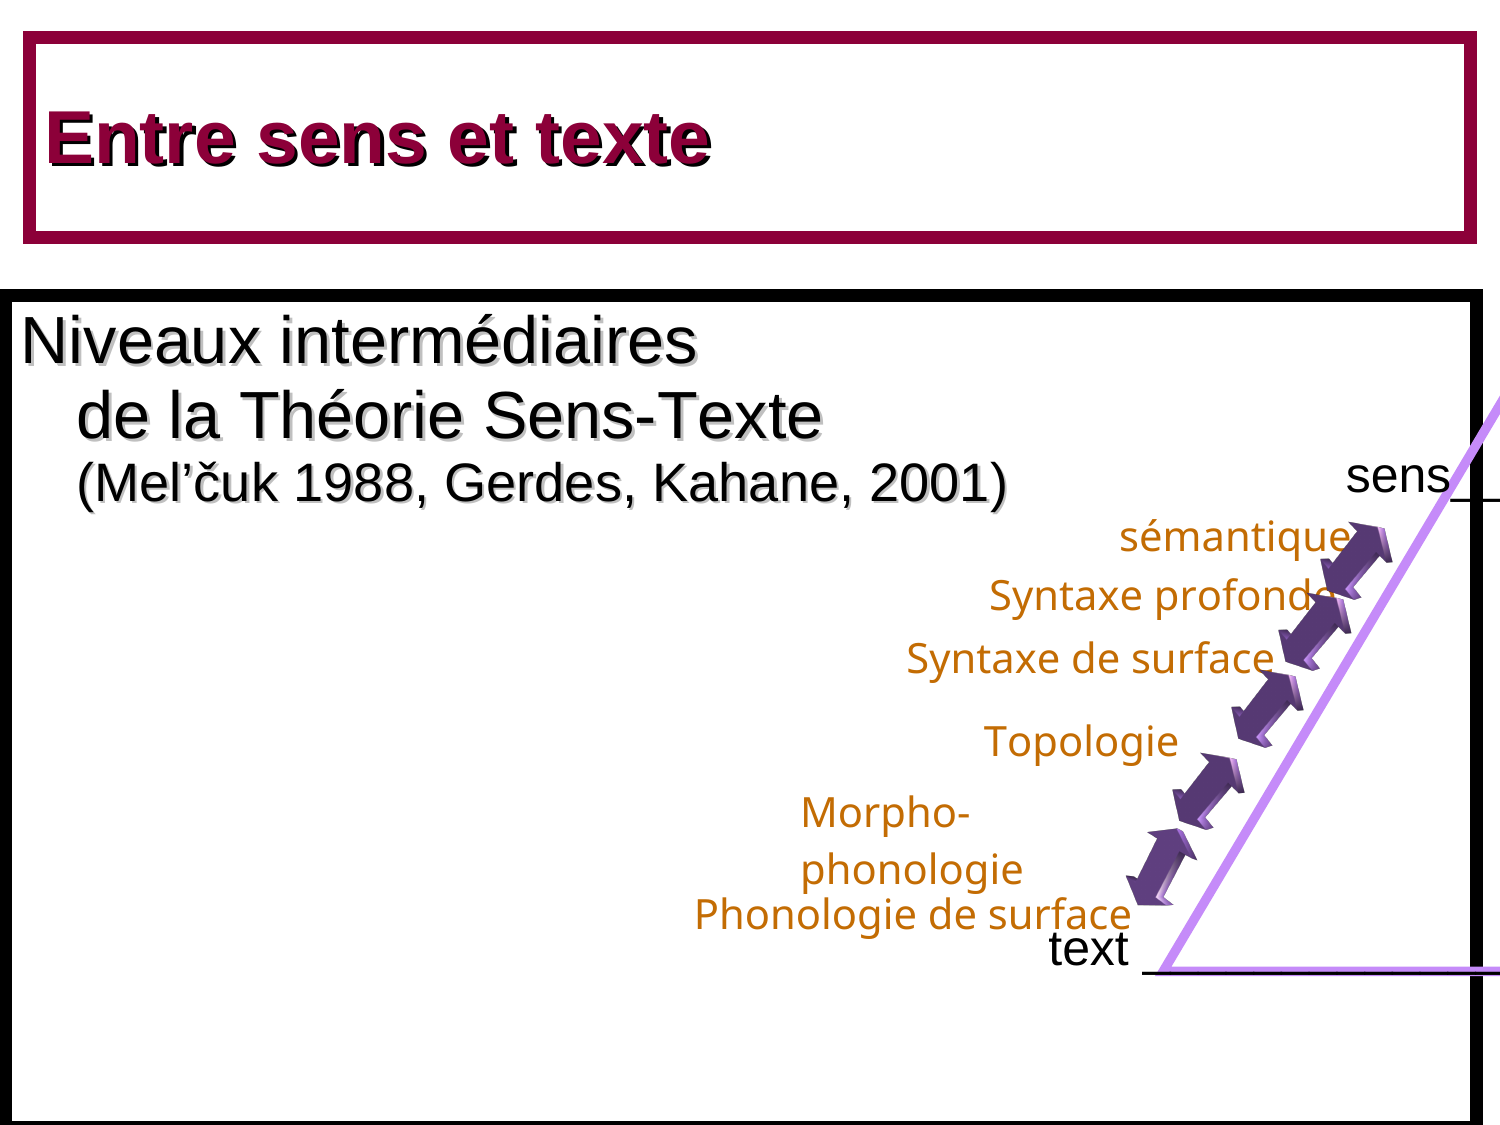

Entre sens et texte
# Niveaux intermédiaires de la Théorie Sens-Texte (Mel’čuk 1988, Gerdes, Kahane, 2001)
 sens_______
sémantique
Syntaxe profonde
Syntaxe de surface
 Topologie
Morpho-phonologie
Phonologie de surface
text __________________________